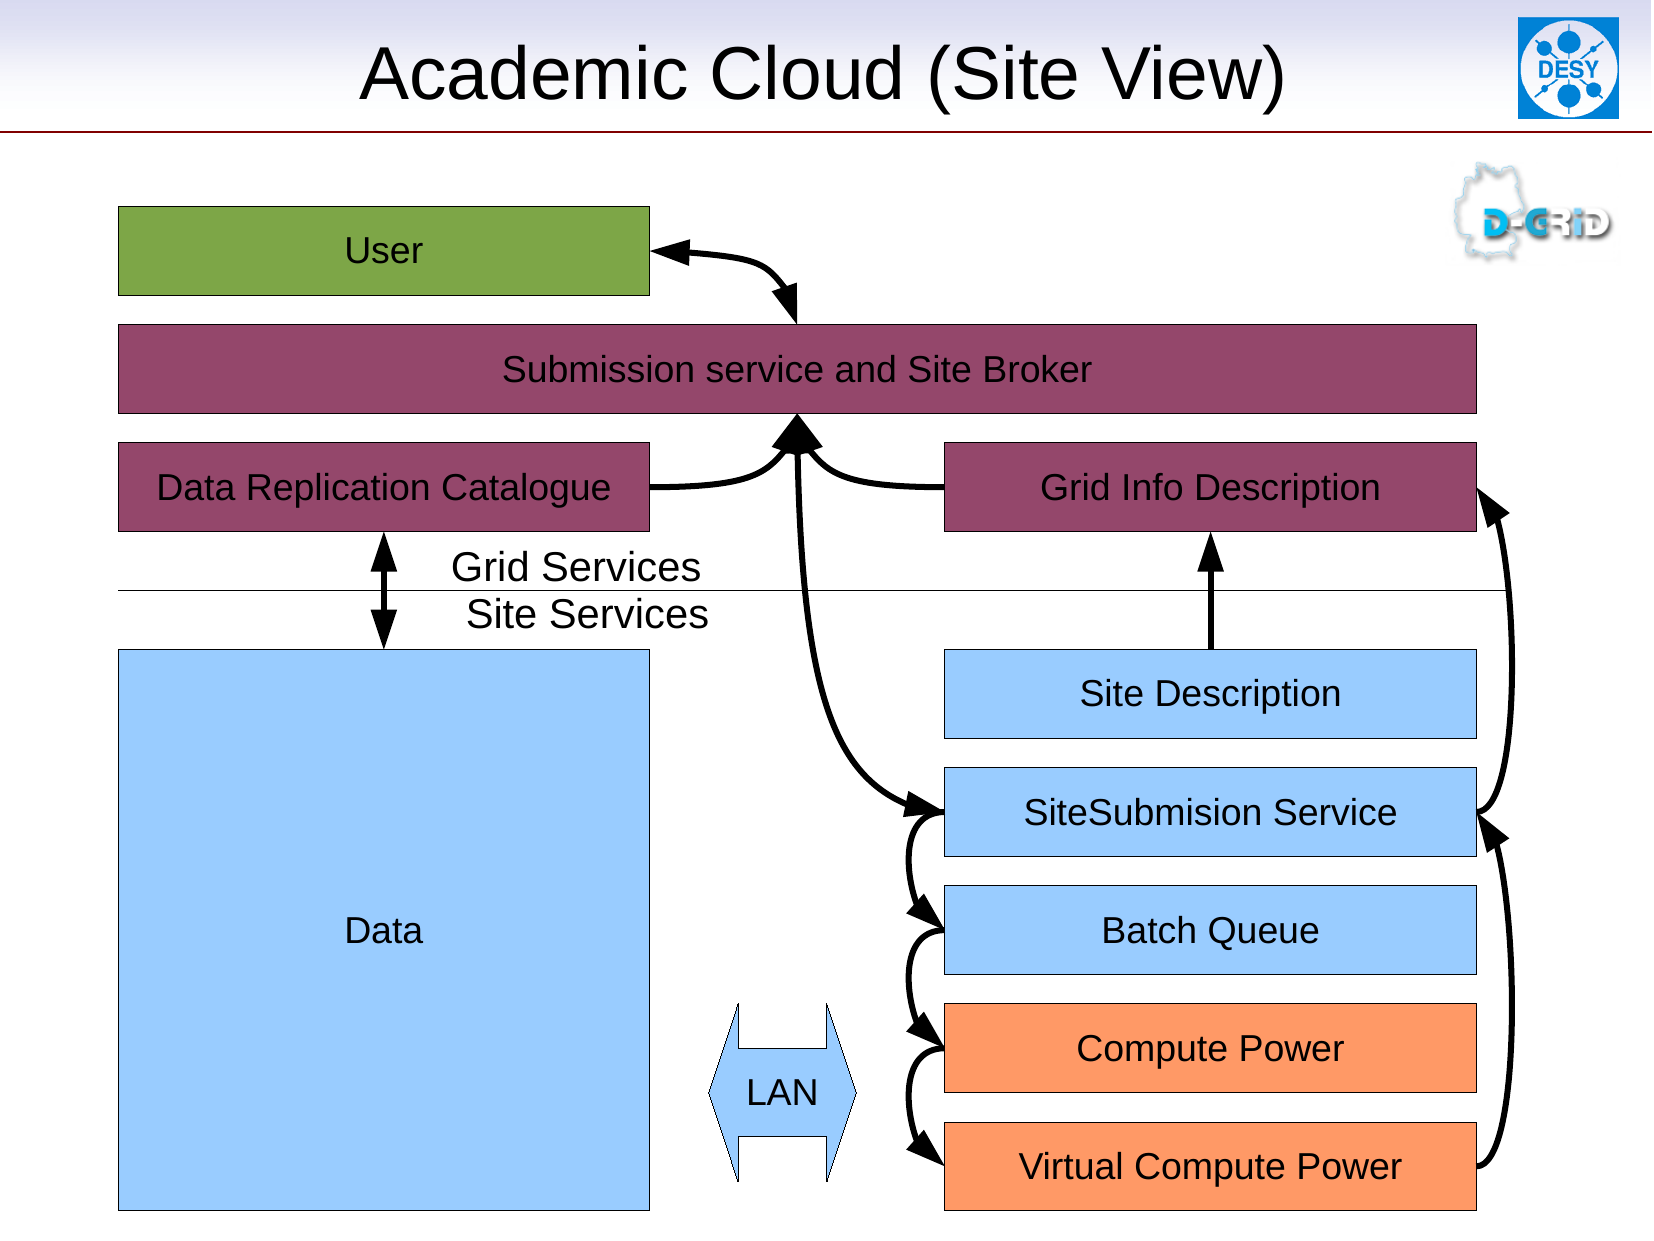

# Academic Cloud (Site View)
User
Submission service and Site Broker
Data Replication Catalogue
Grid Info Description
Grid Services
Site Services
Data
Site Description
SiteSubmision Service
Batch Queue
LAN
Compute Power
Virtual Compute Power